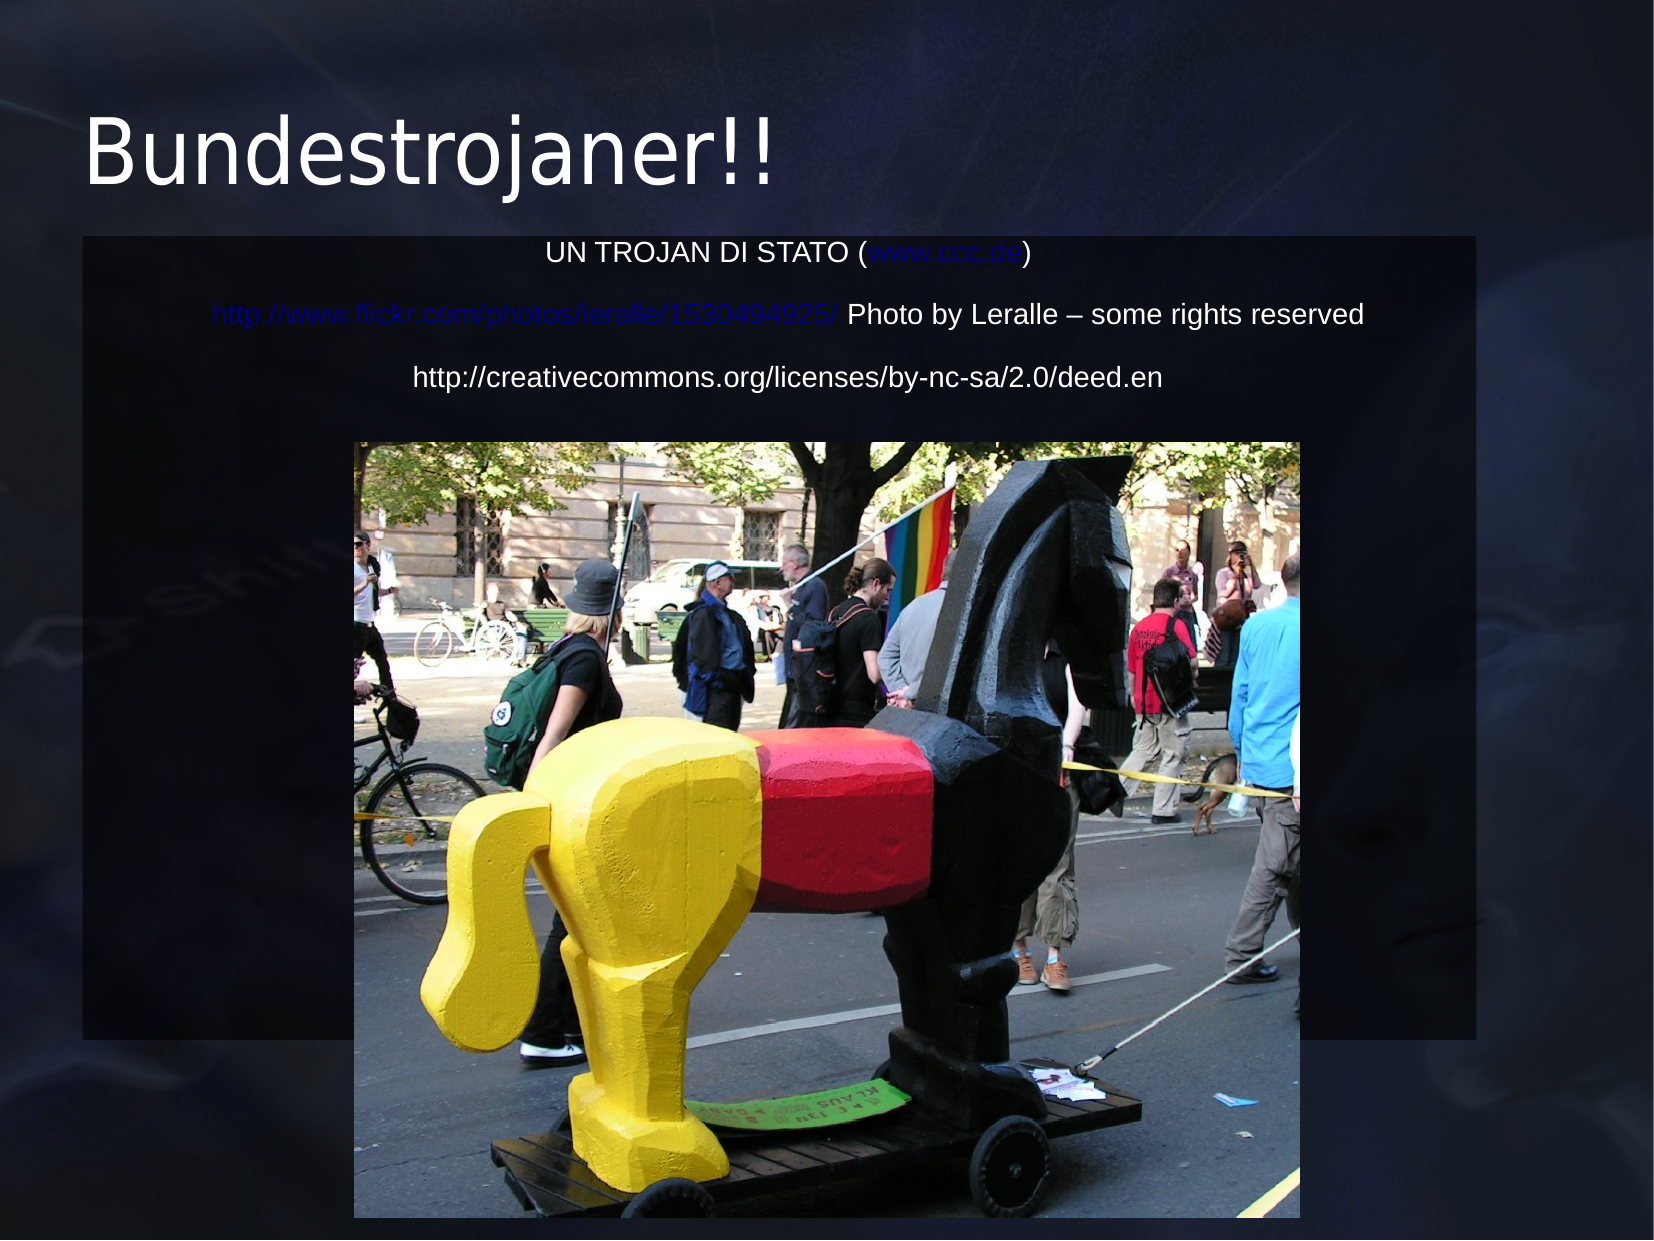

# Bundestrojaner!!
UN TROJAN DI STATO (www.ccc.de)
http://www.flickr.com/photos/leralle/1530494925/ Photo by Leralle – some rights reserved
http://creativecommons.org/licenses/by-nc-sa/2.0/deed.en